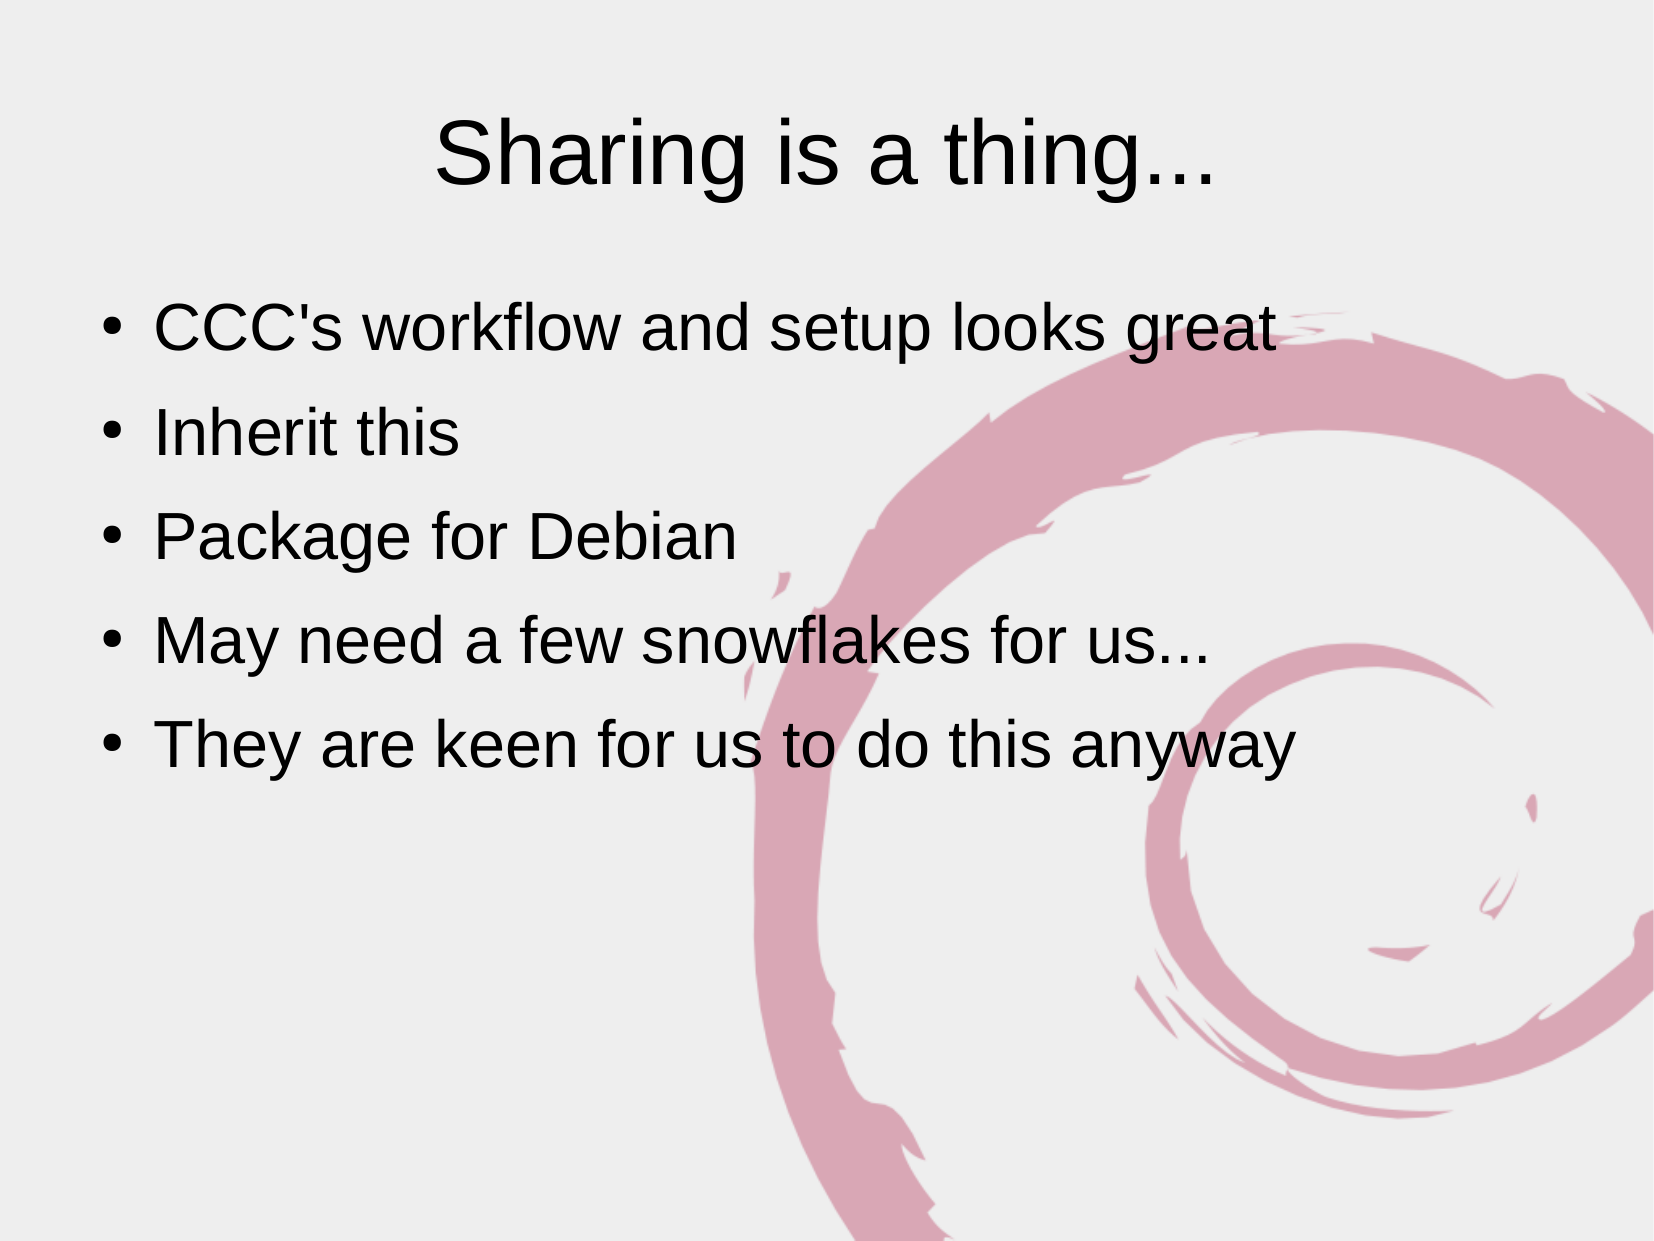

# Sharing is a thing...
CCC's workflow and setup looks great
Inherit this
Package for Debian
May need a few snowflakes for us...
They are keen for us to do this anyway